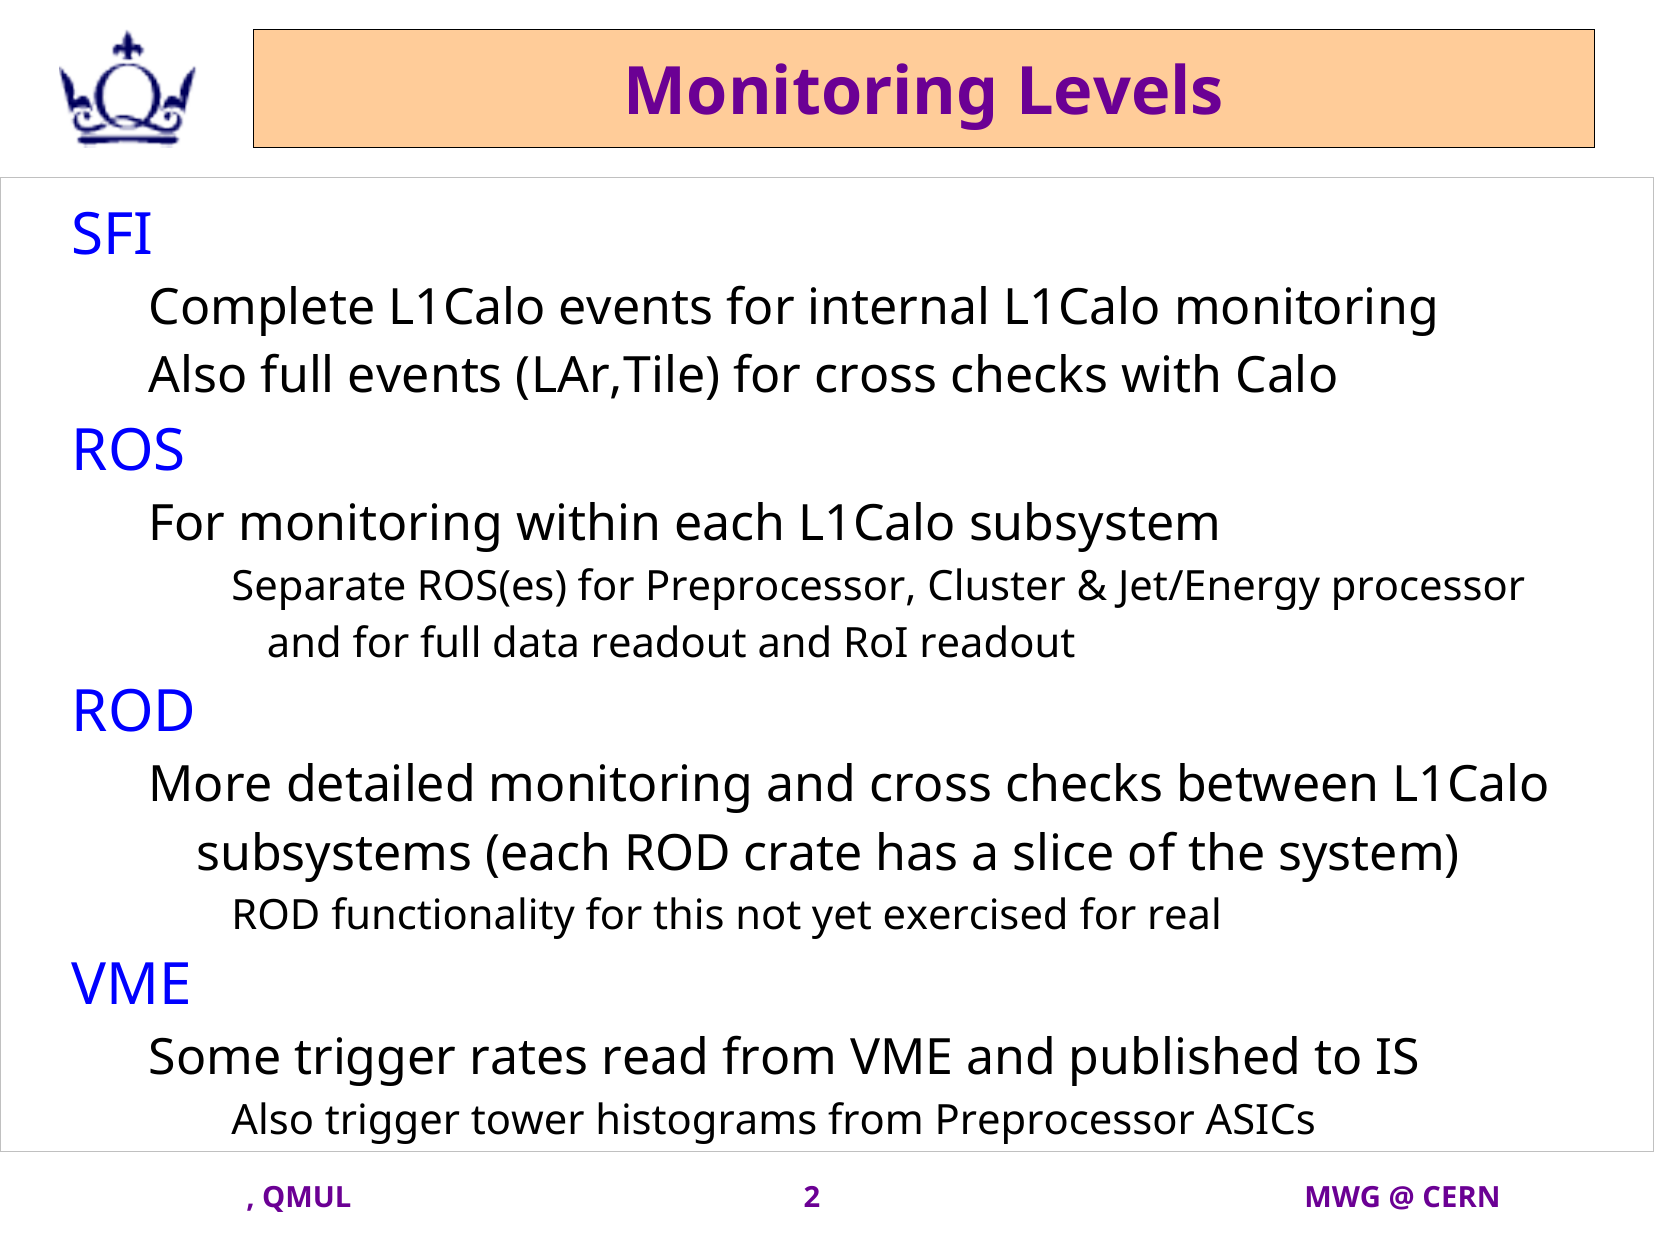

# Monitoring Levels
SFI
Complete L1Calo events for internal L1Calo monitoring
Also full events (LAr,Tile) for cross checks with Calo
ROS
For monitoring within each L1Calo subsystem
Separate ROS(es) for Preprocessor, Cluster & Jet/Energy processor and for full data readout and RoI readout
ROD
More detailed monitoring and cross checks between L1Calo subsystems (each ROD crate has a slice of the system)
ROD functionality for this not yet exercised for real
VME
Some trigger rates read from VME and published to IS
Also trigger tower histograms from Preprocessor ASICs